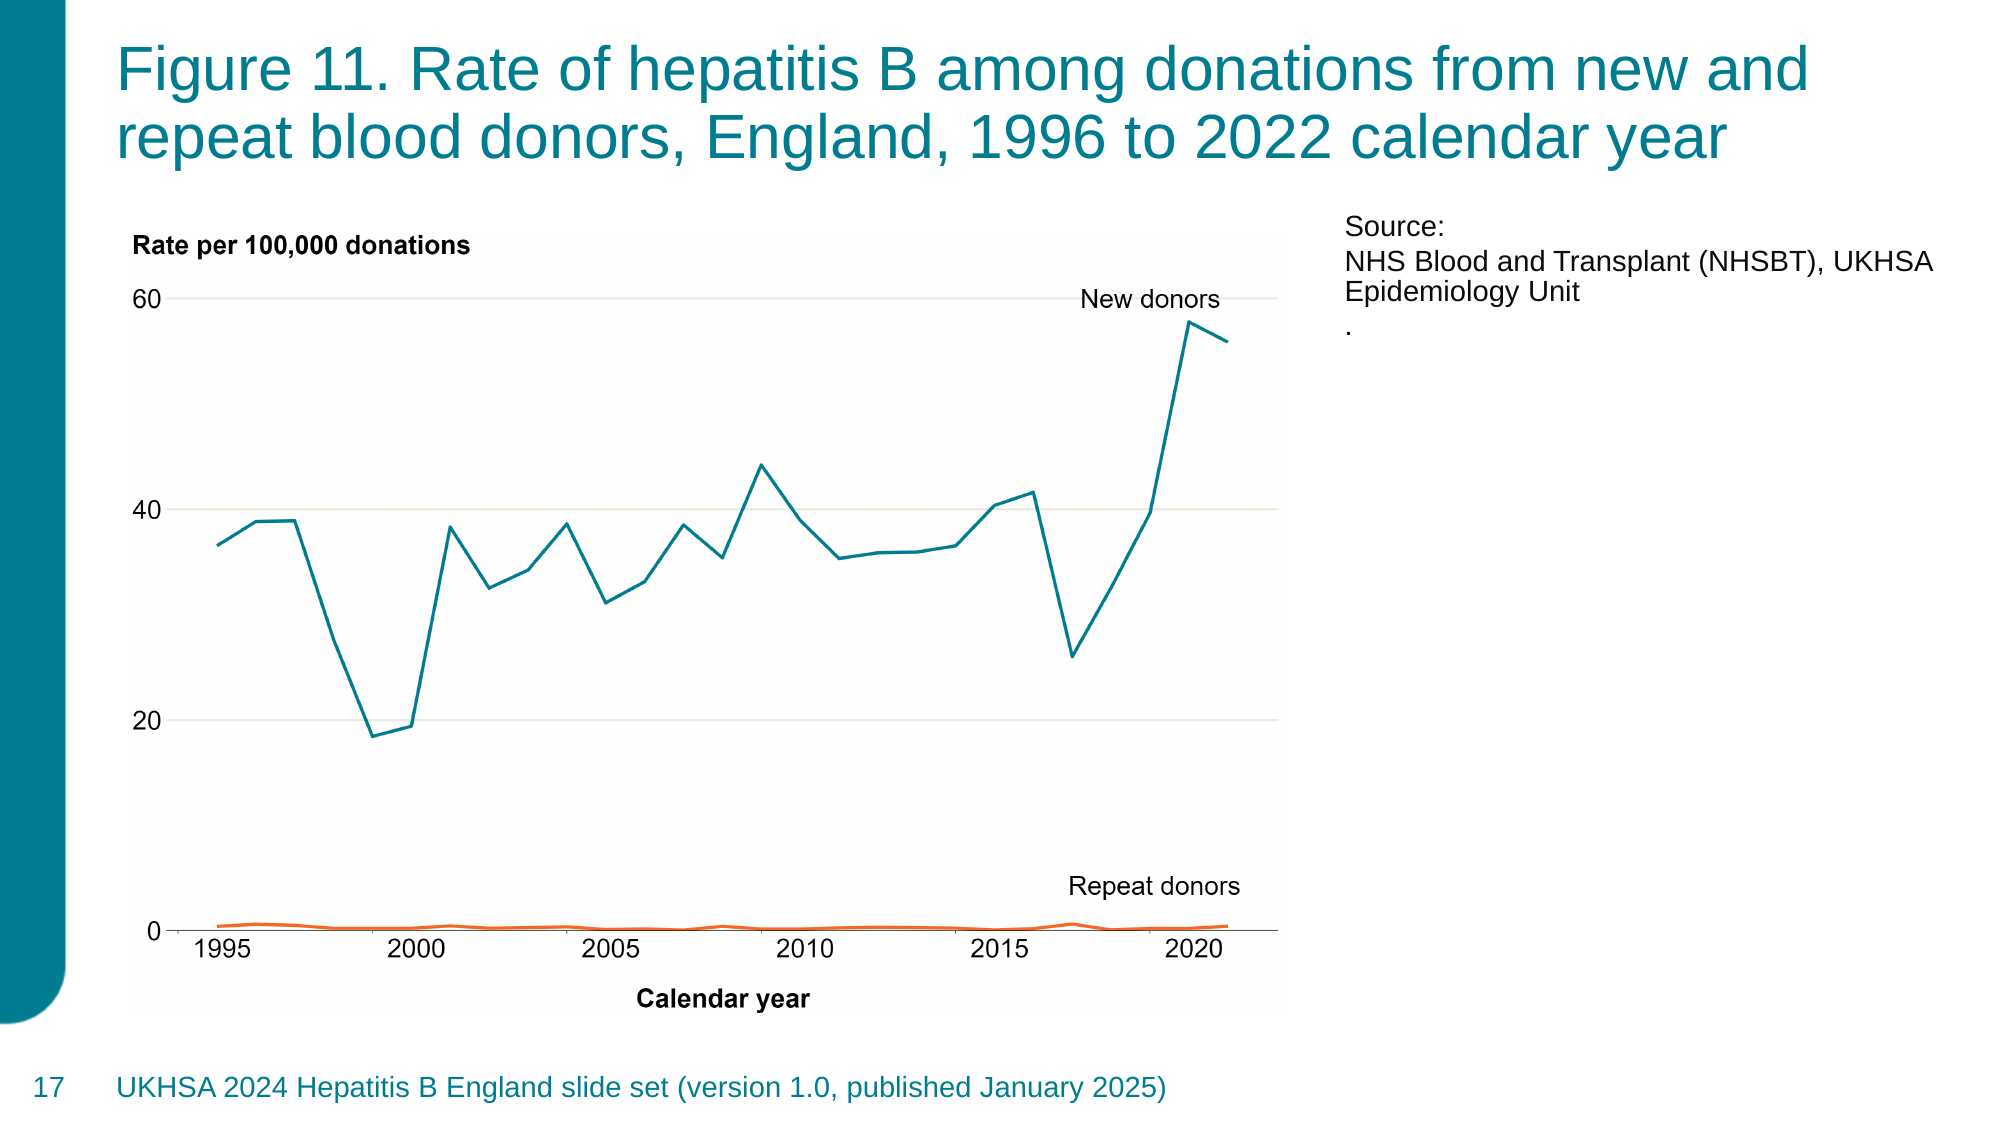

# Figure 11. Rate of hepatitis B among donations from new and repeat blood donors, England, 1996 to 2022 calendar year
Source: NHS Blood and Transplant (NHSBT), UKHSA Epidemiology Unit.
17
UKHSA 2024 Hepatitis B England slide set (version 1.0, published January 2025)